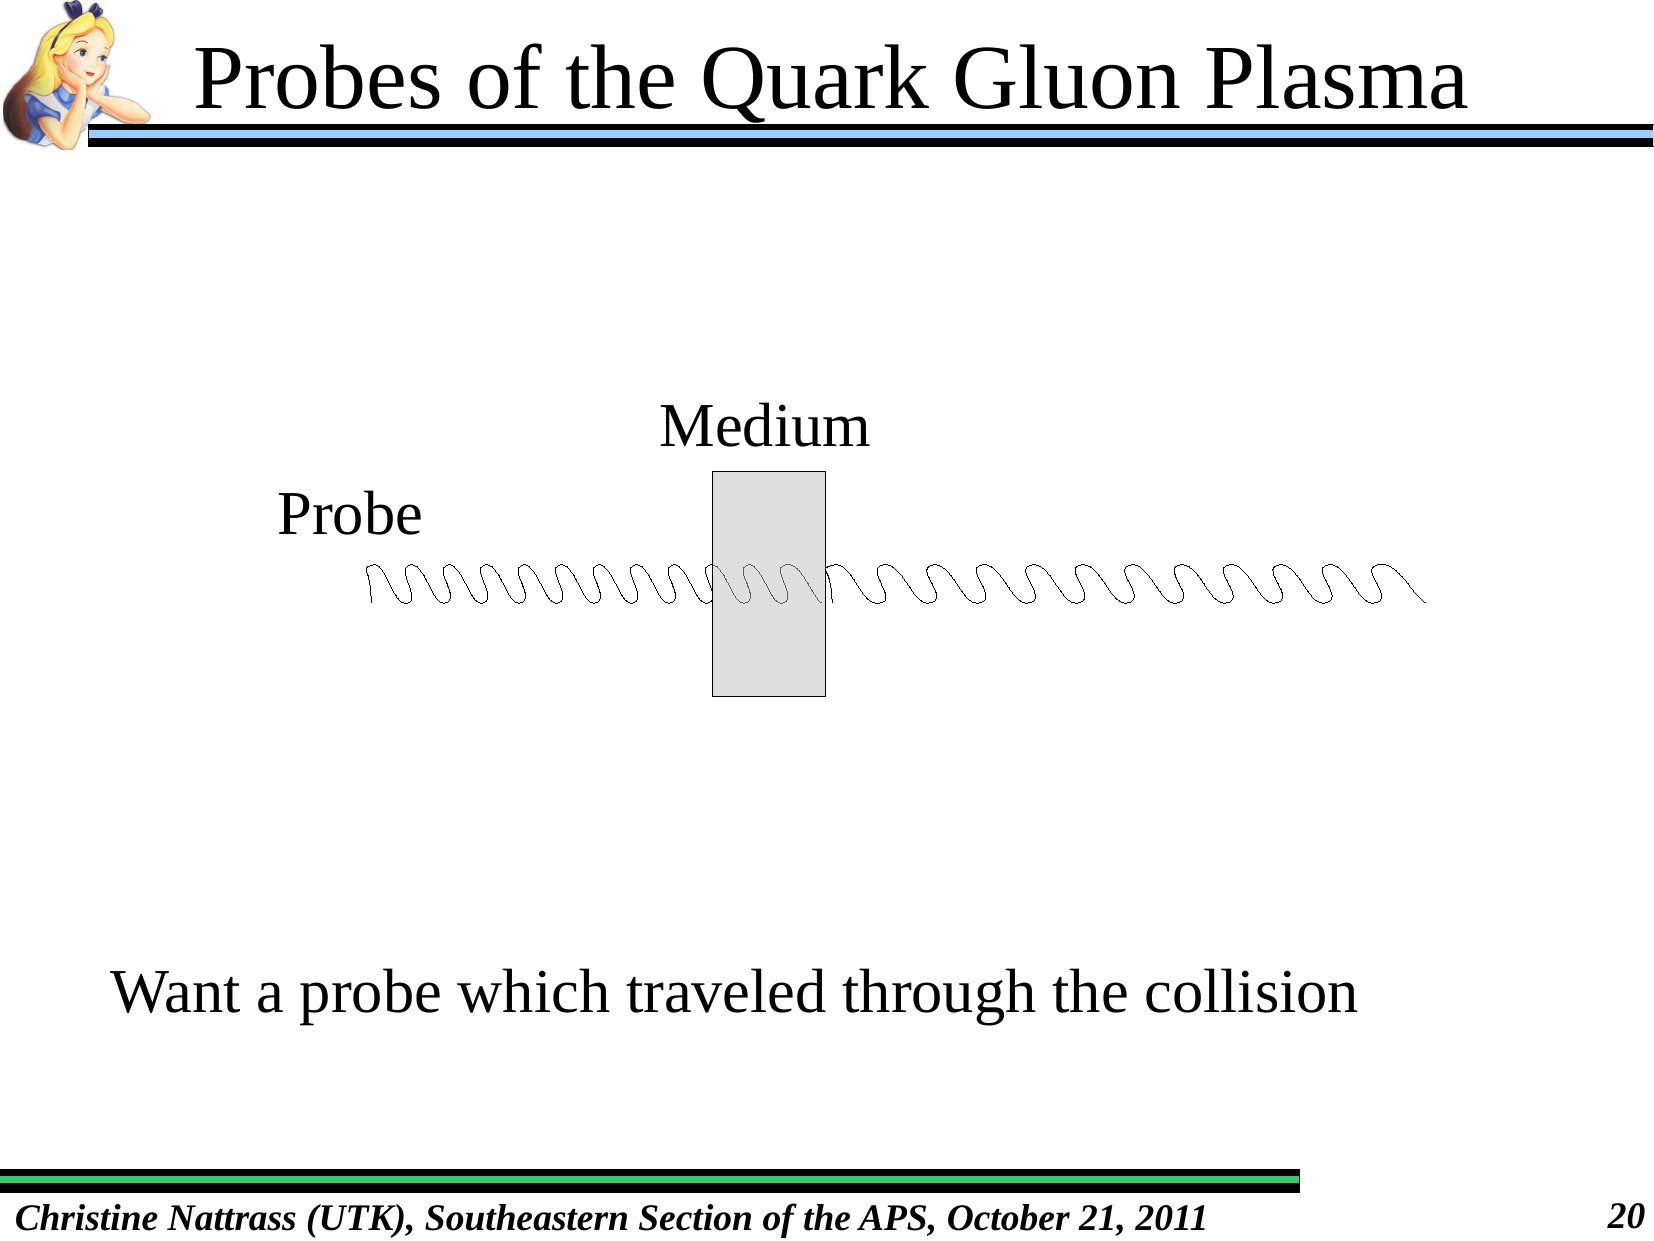

# Probes of the Quark Gluon Plasma
Medium
Probe
Want a probe which traveled through the collision